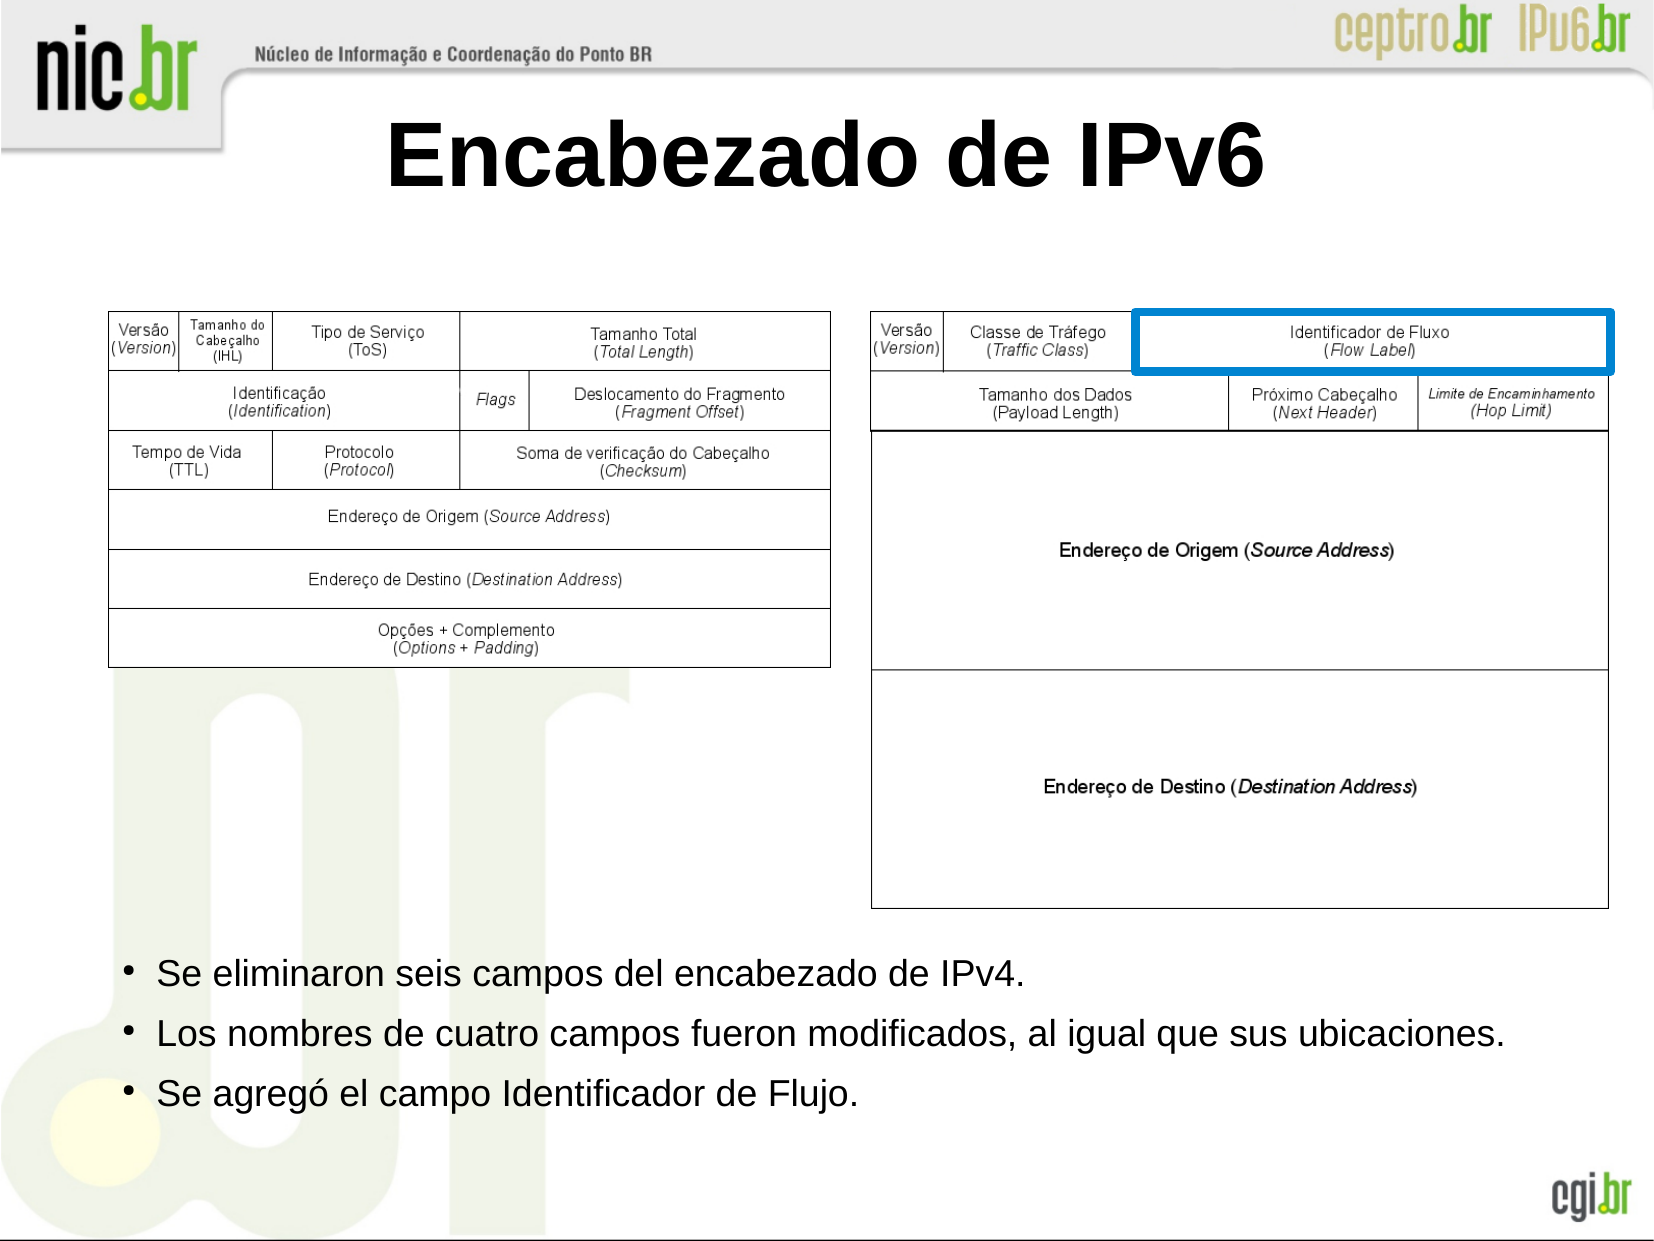

Encabezado de IPv6
 Se eliminaron seis campos del encabezado de IPv4.
 Los nombres de cuatro campos fueron modificados, al igual que sus ubicaciones.
 Se agregó el campo Identificador de Flujo.